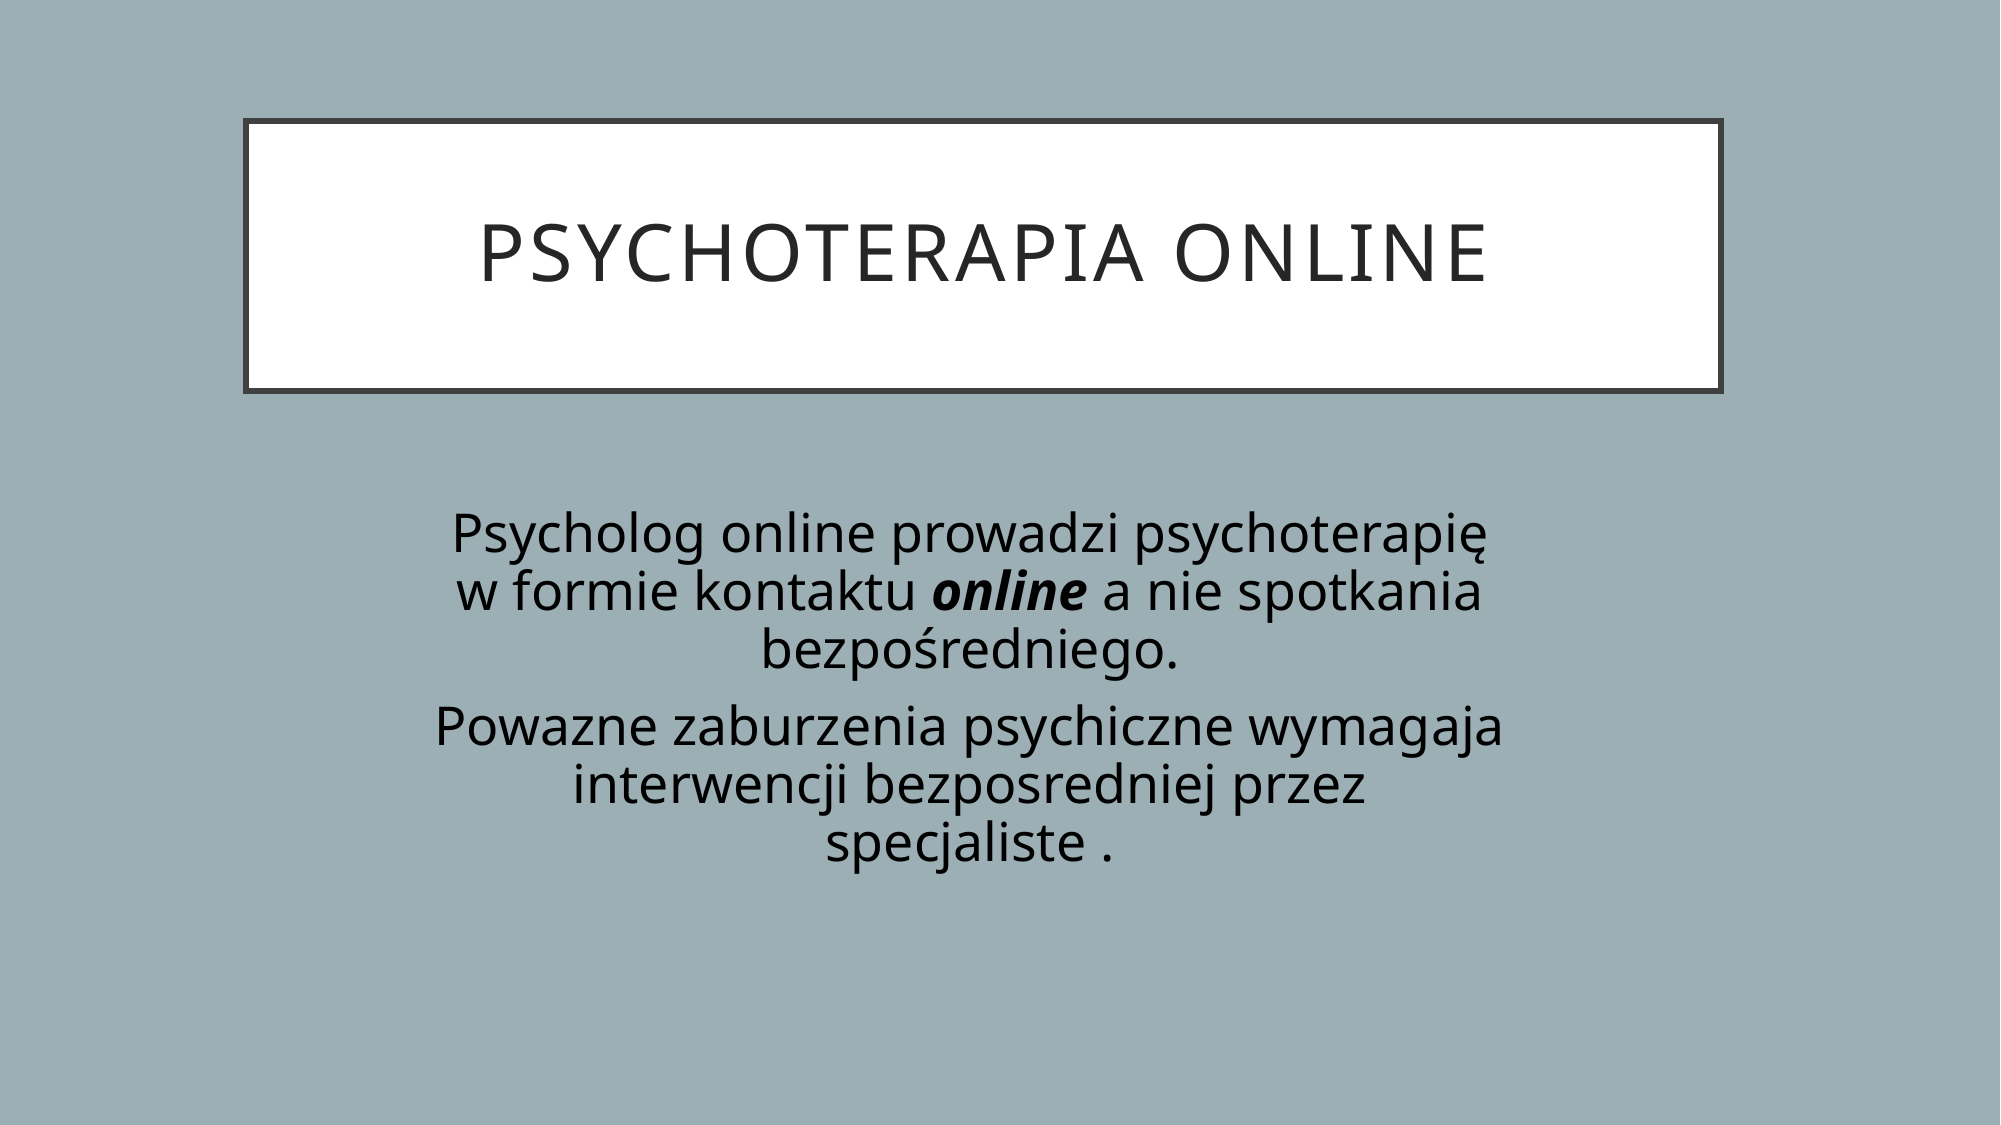

# Psychoterapia online
Psycholog online prowadzi psychoterapię w formie kontaktu online a nie spotkania bezpośredniego.
Powazne zaburzenia psychiczne wymagaja interwencji bezposredniej przez specjaliste .